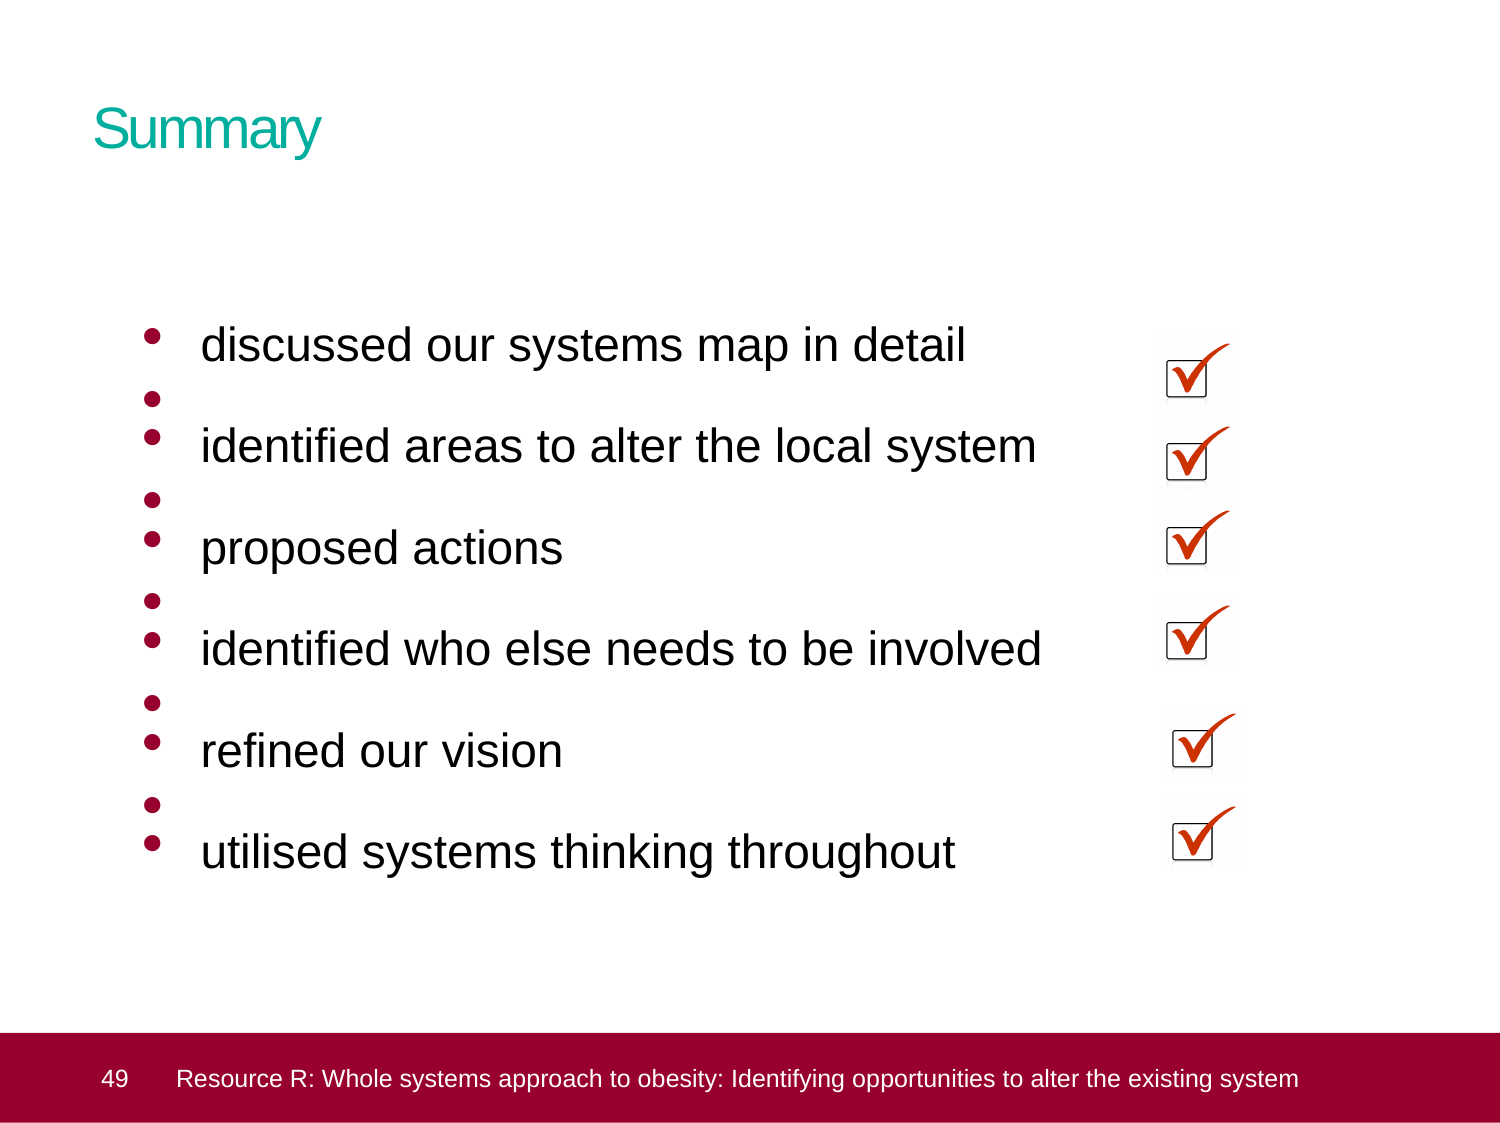

# Summary
discussed our systems map in detail
identified areas to alter the local system
proposed actions
identified who else needs to be involved
refined our vision
utilised systems thinking throughout
Resource R: Whole systems approach to obesity: Identifying opportunities to alter the existing system